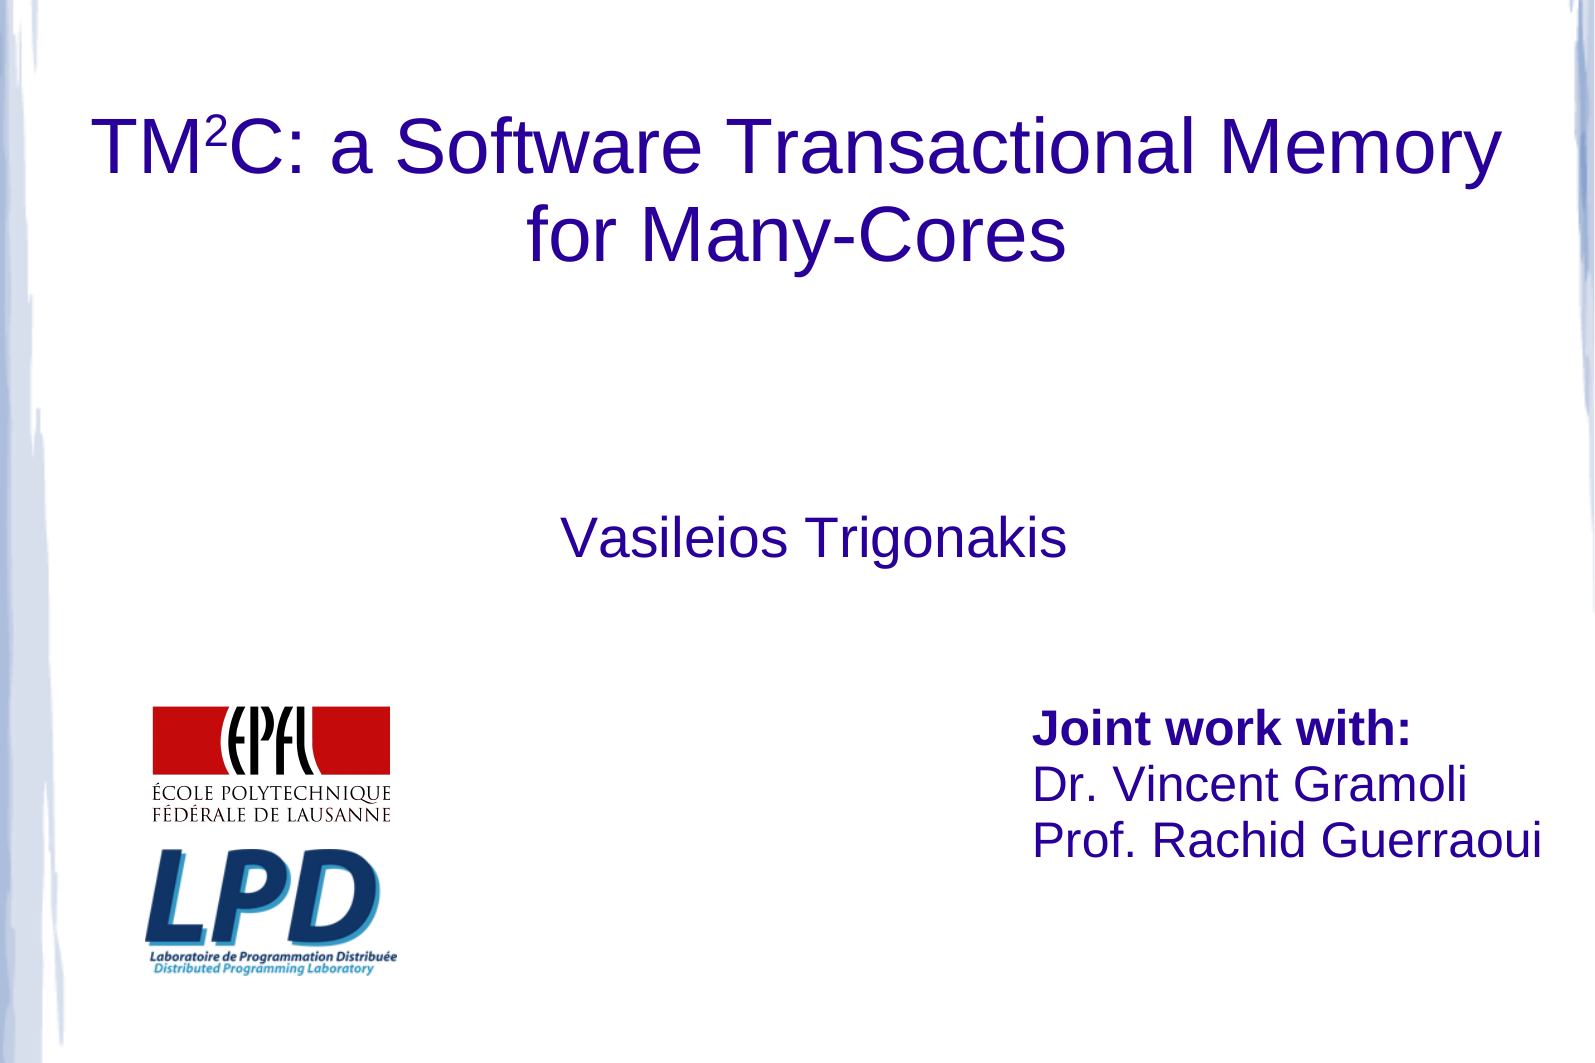

# TM2C: a Software Transactional Memory for Many-Cores
Vasileios Trigonakis
Joint work with:
Dr. Vincent Gramoli
Prof. Rachid Guerraoui